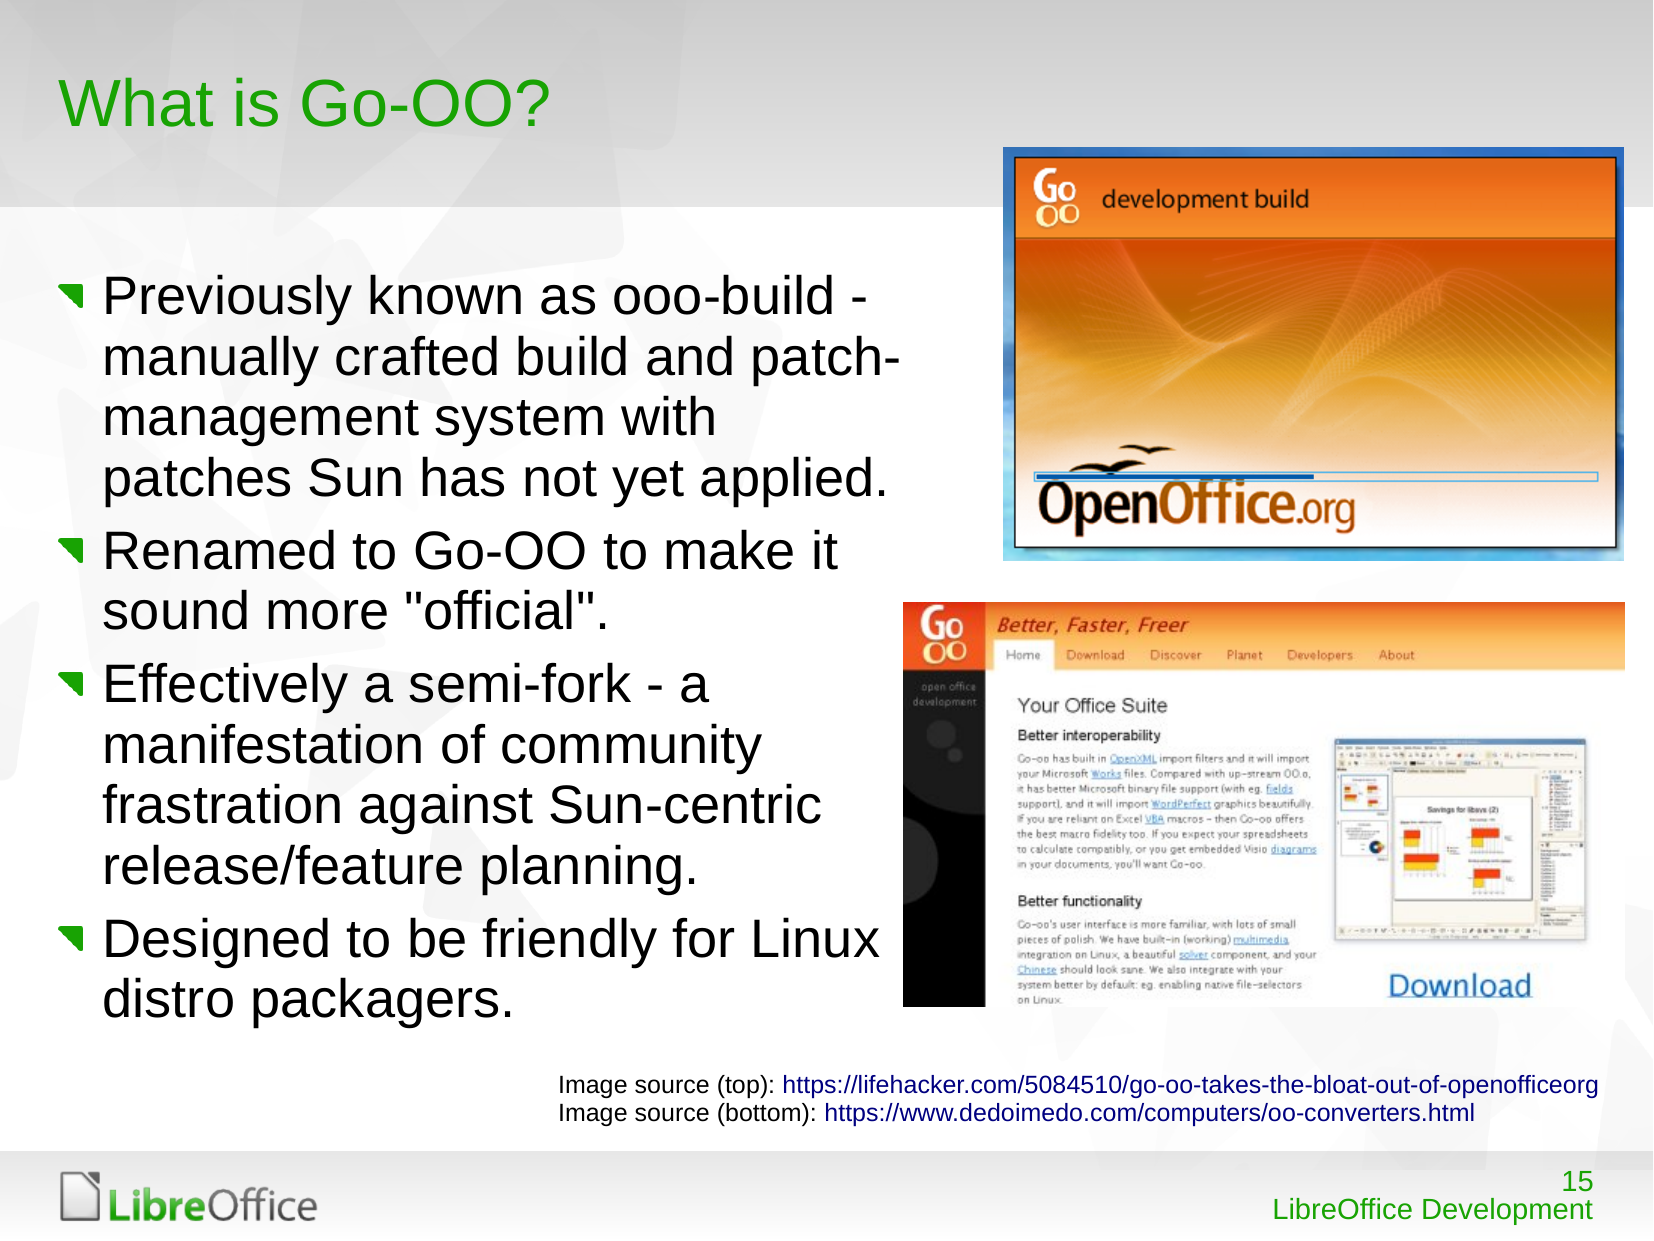

# What is Go-OO?
Previously known as ooo-build - manually crafted build and patch-management system with patches Sun has not yet applied.
Renamed to Go-OO to make it sound more "official".
Effectively a semi-fork - a manifestation of community frastration against Sun-centric release/feature planning.
Designed to be friendly for Linux distro packagers.
Image source (top): https://lifehacker.com/5084510/go-oo-takes-the-bloat-out-of-openofficeorg
Image source (bottom): https://www.dedoimedo.com/computers/oo-converters.html
15
LibreOffice Development